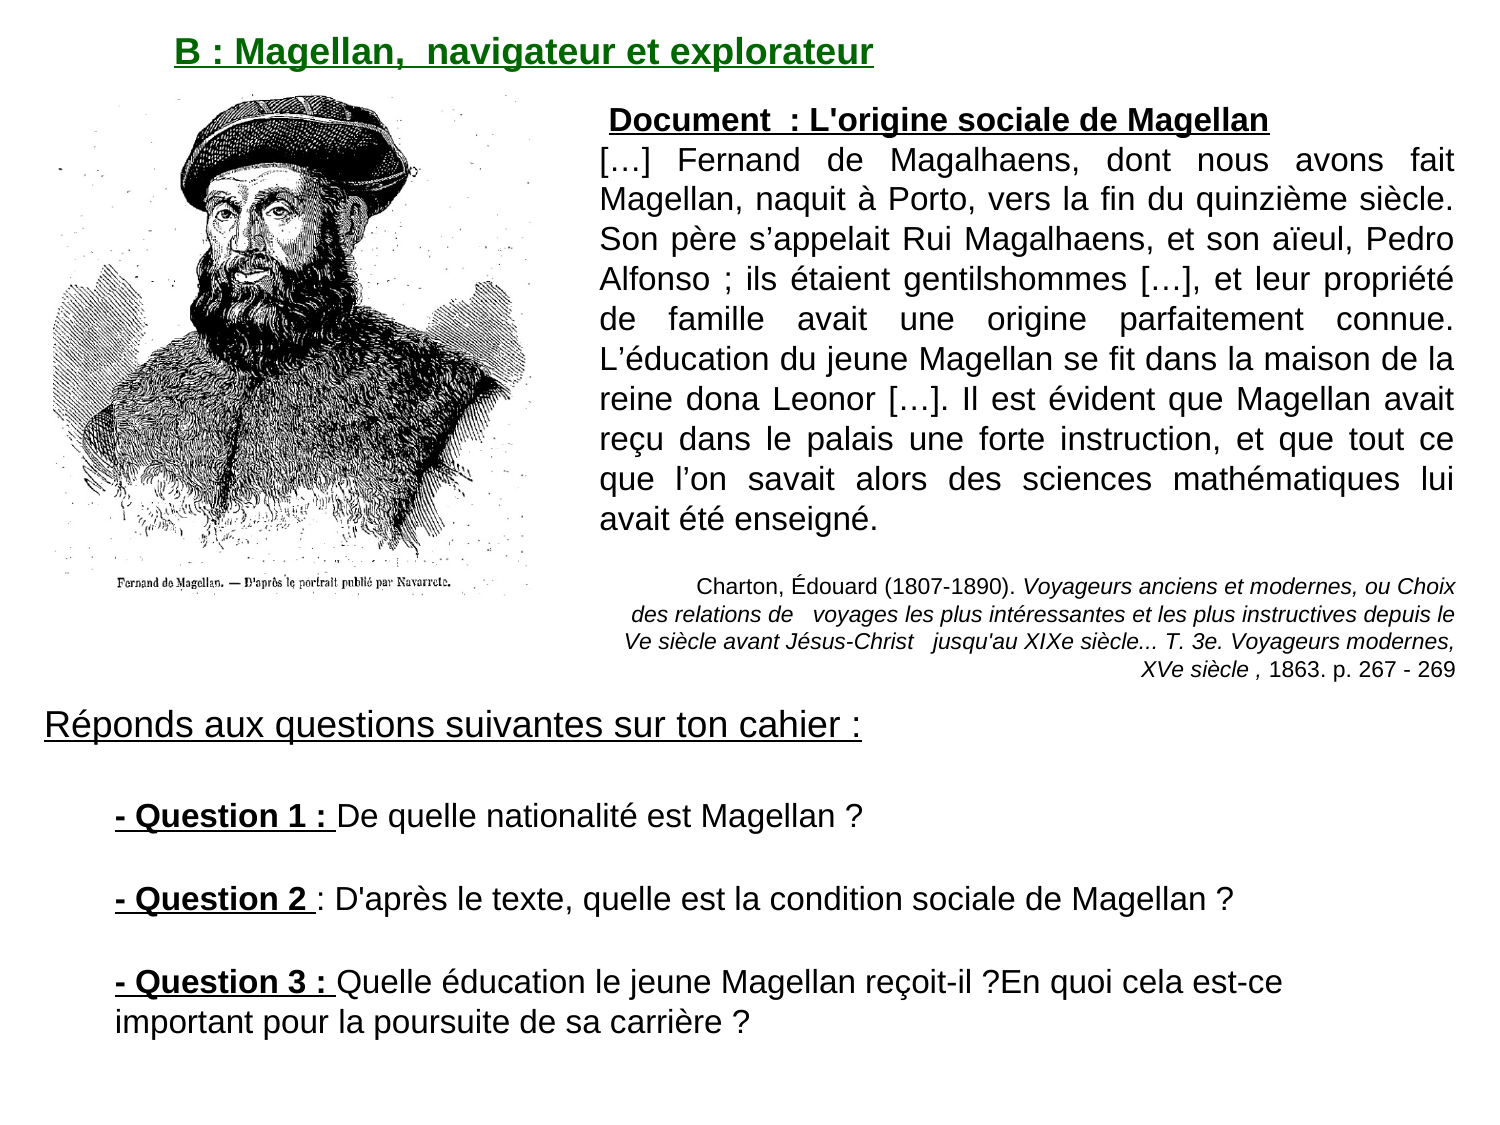

B : Magellan, navigateur et explorateur
 Document : L'origine sociale de Magellan
[…] Fernand de Magalhaens, dont nous avons fait Magellan, naquit à Porto, vers la fin du quinzième siècle. Son père s’appelait Rui Magalhaens, et son aïeul, Pedro Alfonso ; ils étaient gentilshommes […], et leur propriété de famille avait une origine parfaitement connue. L’éducation du jeune Magellan se fit dans la maison de la reine dona Leonor […]. Il est évident que Magellan avait reçu dans le palais une forte instruction, et que tout ce que l’on savait alors des sciences mathématiques lui avait été enseigné.
 Charton, Édouard (1807-1890). Voyageurs anciens et modernes, ou Choix des relations de voyages les plus intéressantes et les plus instructives depuis le Ve siècle avant Jésus-Christ jusqu'au XIXe siècle... T. 3e. Voyageurs modernes, XVe siècle , 1863. p. 267 - 269
Réponds aux questions suivantes sur ton cahier :
- Question 1 : De quelle nationalité est Magellan ?
- Question 2 : D'après le texte, quelle est la condition sociale de Magellan ?
- Question 3 : Quelle éducation le jeune Magellan reçoit-il ?En quoi cela est-ce important pour la poursuite de sa carrière ?